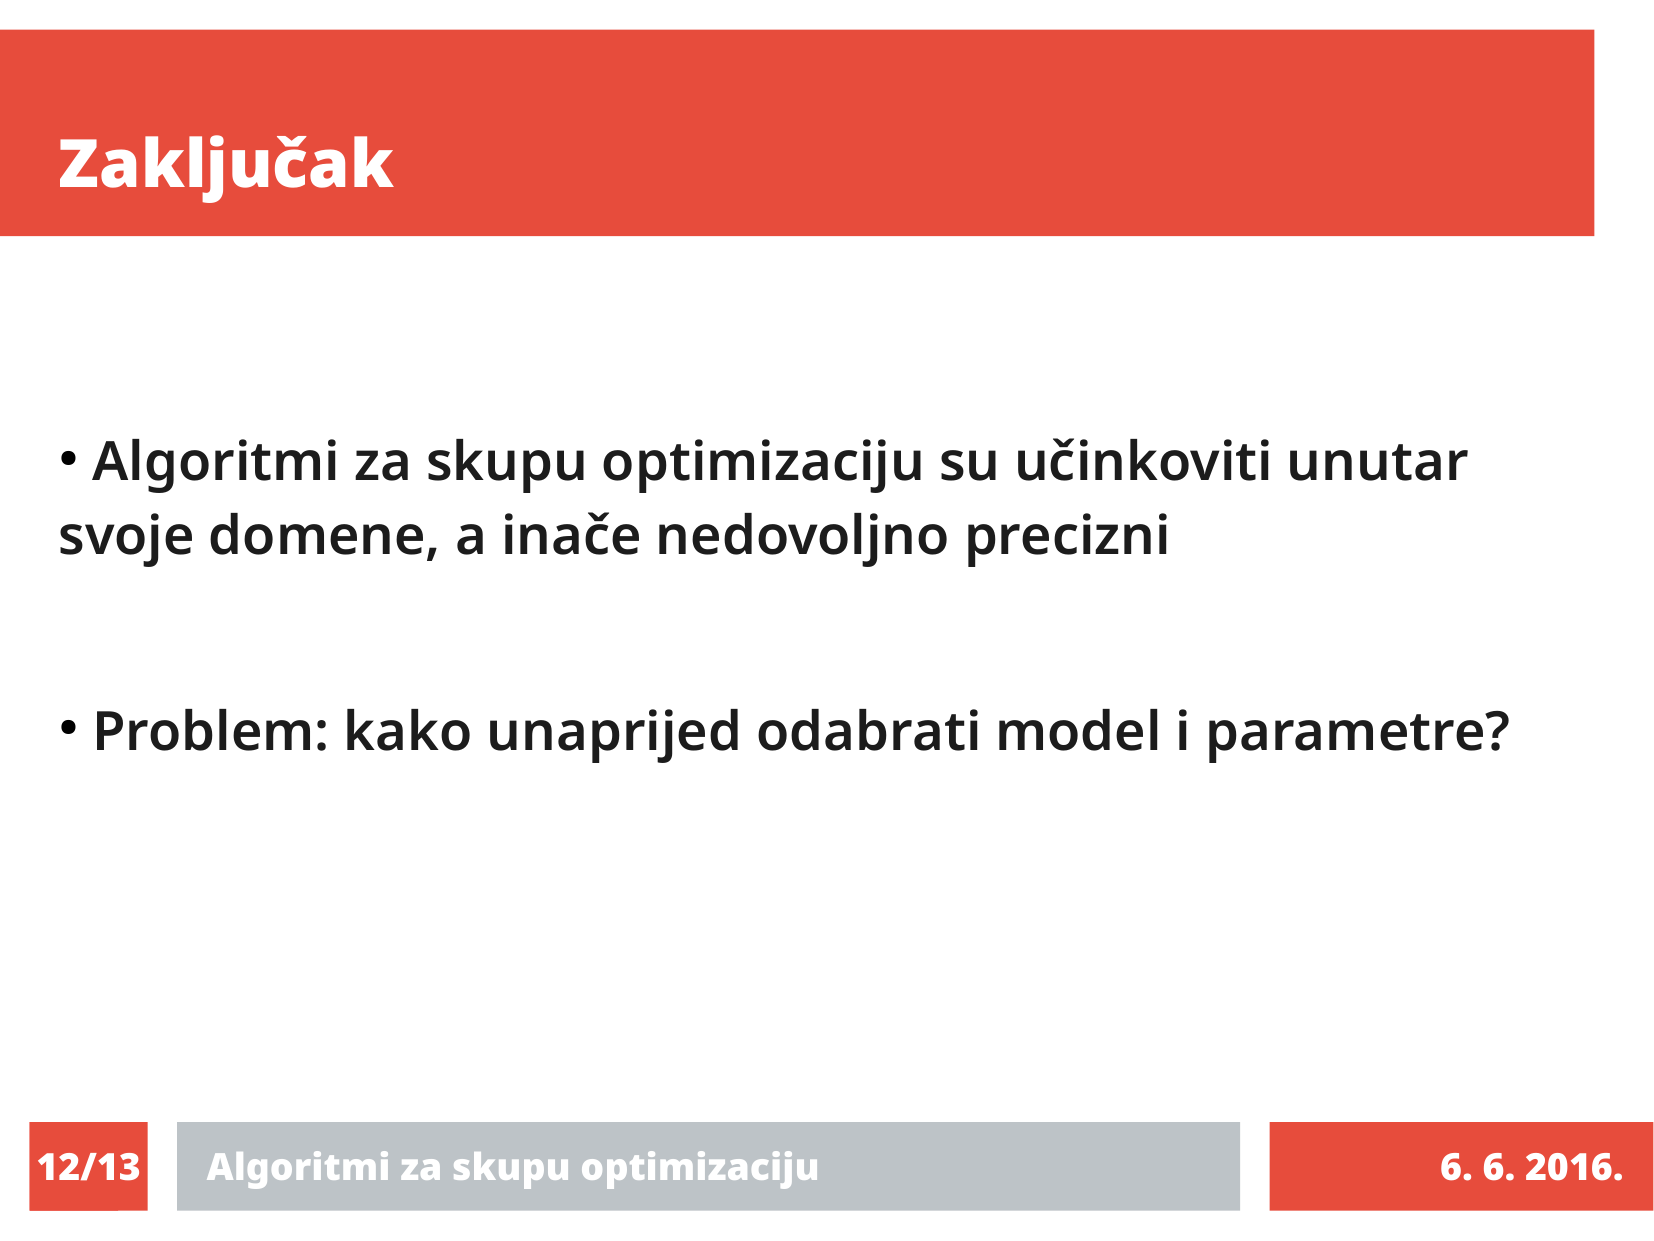

# Zaključak
 Algoritmi za skupu optimizaciju su učinkoviti unutar svoje domene, a inače nedovoljno precizni
 Problem: kako unaprijed odabrati model i parametre?
12
Algoritmi za skupu optimizaciju
6. 6. 2016.